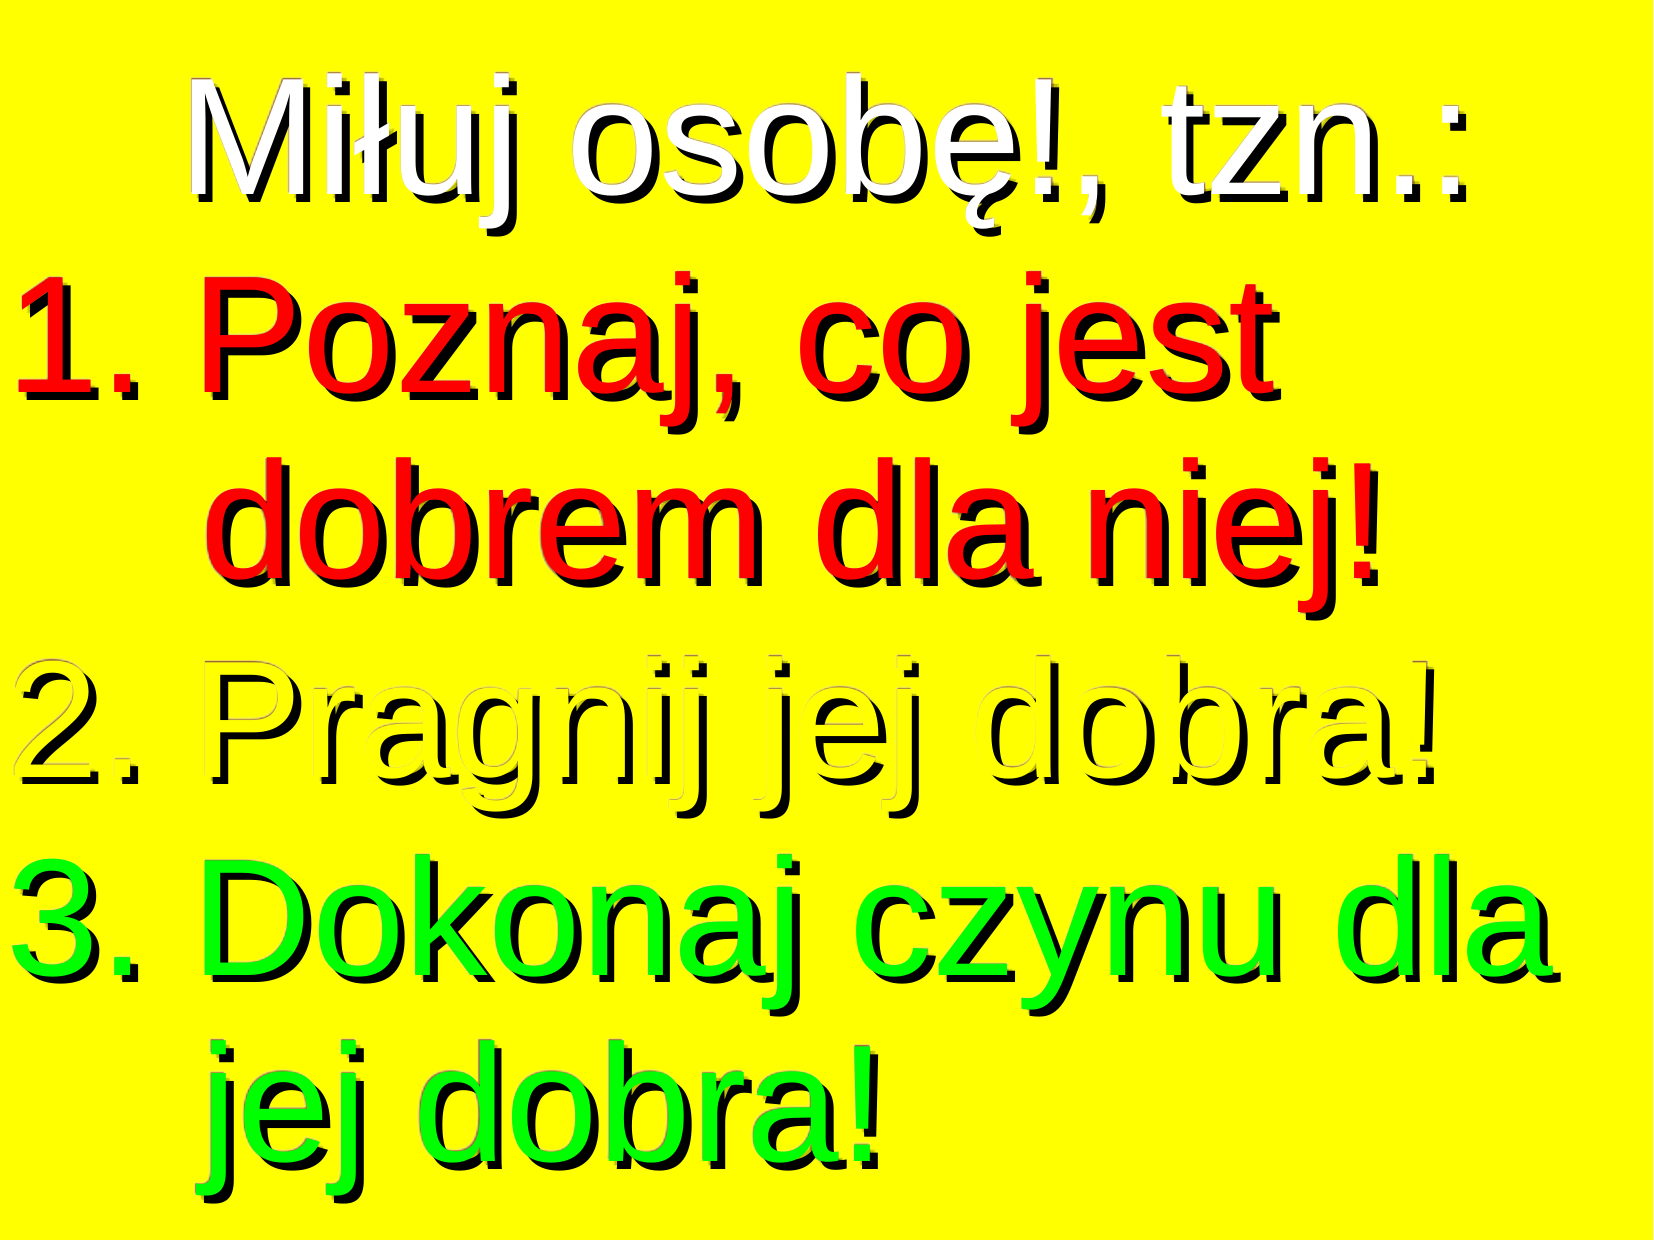

# Miłuj osobę!, tzn.:
1. Poznaj, co jest
 		 dobrem dla niej!
2. Pragnij jej dobra!
3. Dokonaj czynu dla
		 jej dobra!